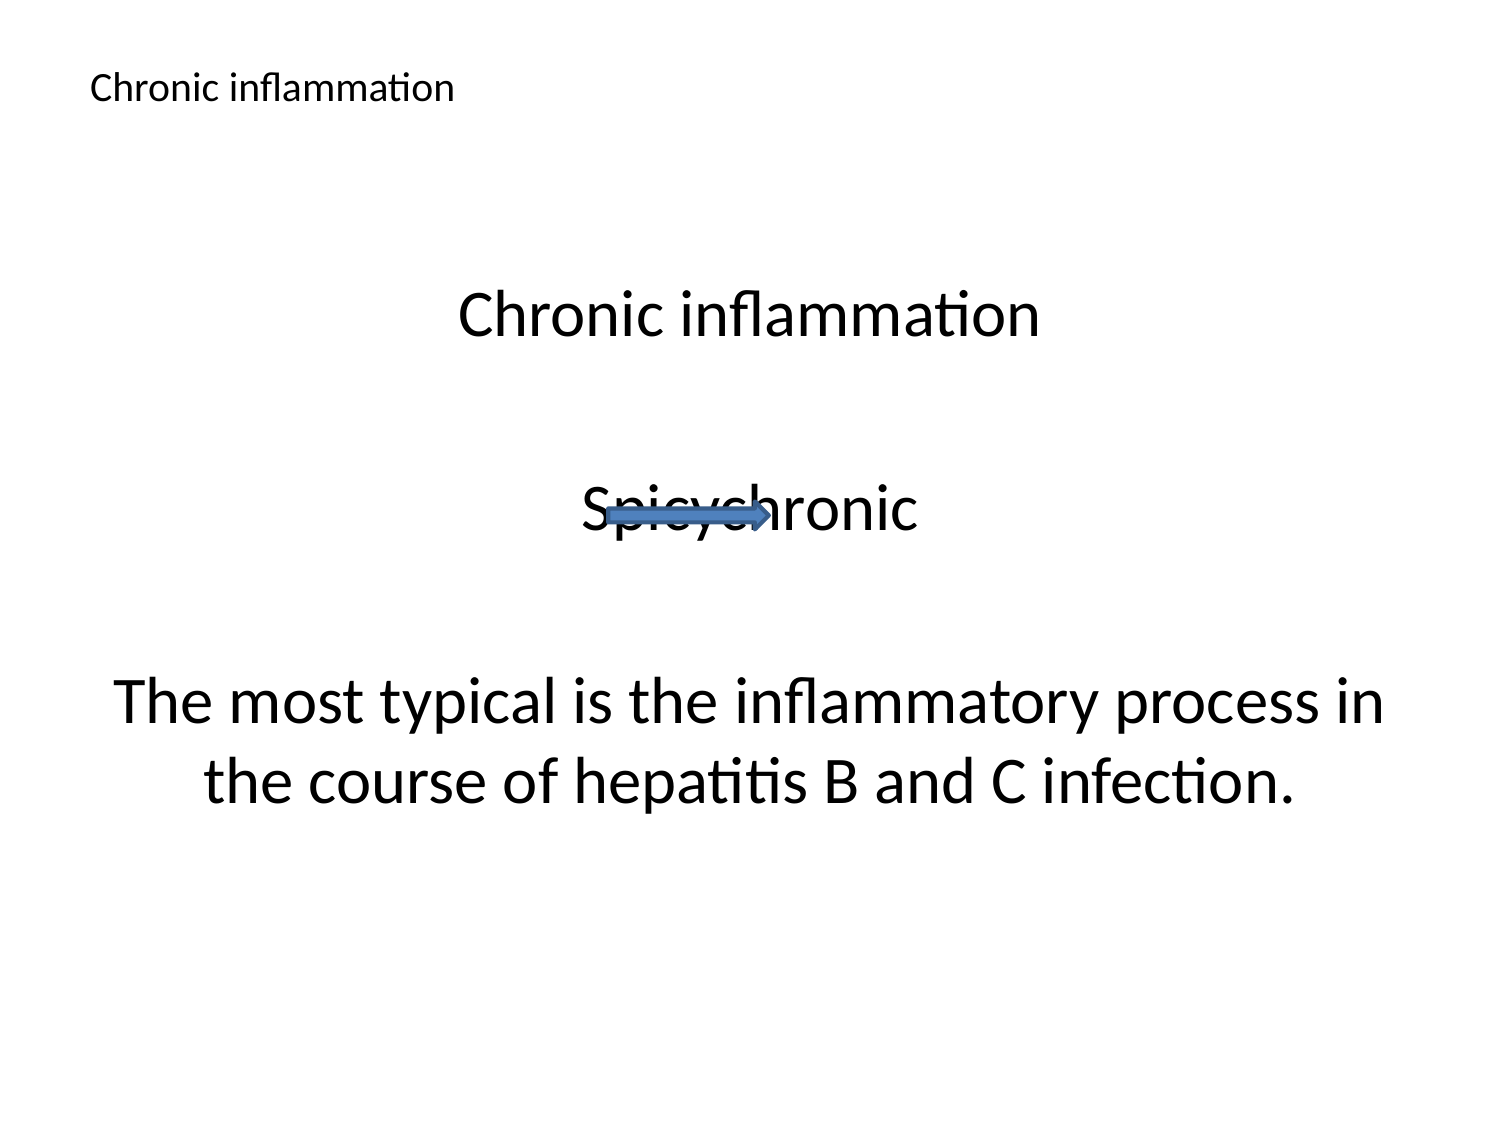

# Chronic inflammation
Chronic inflammation
Spicychronic
The most typical is the inflammatory process in the course of hepatitis B and C infection.